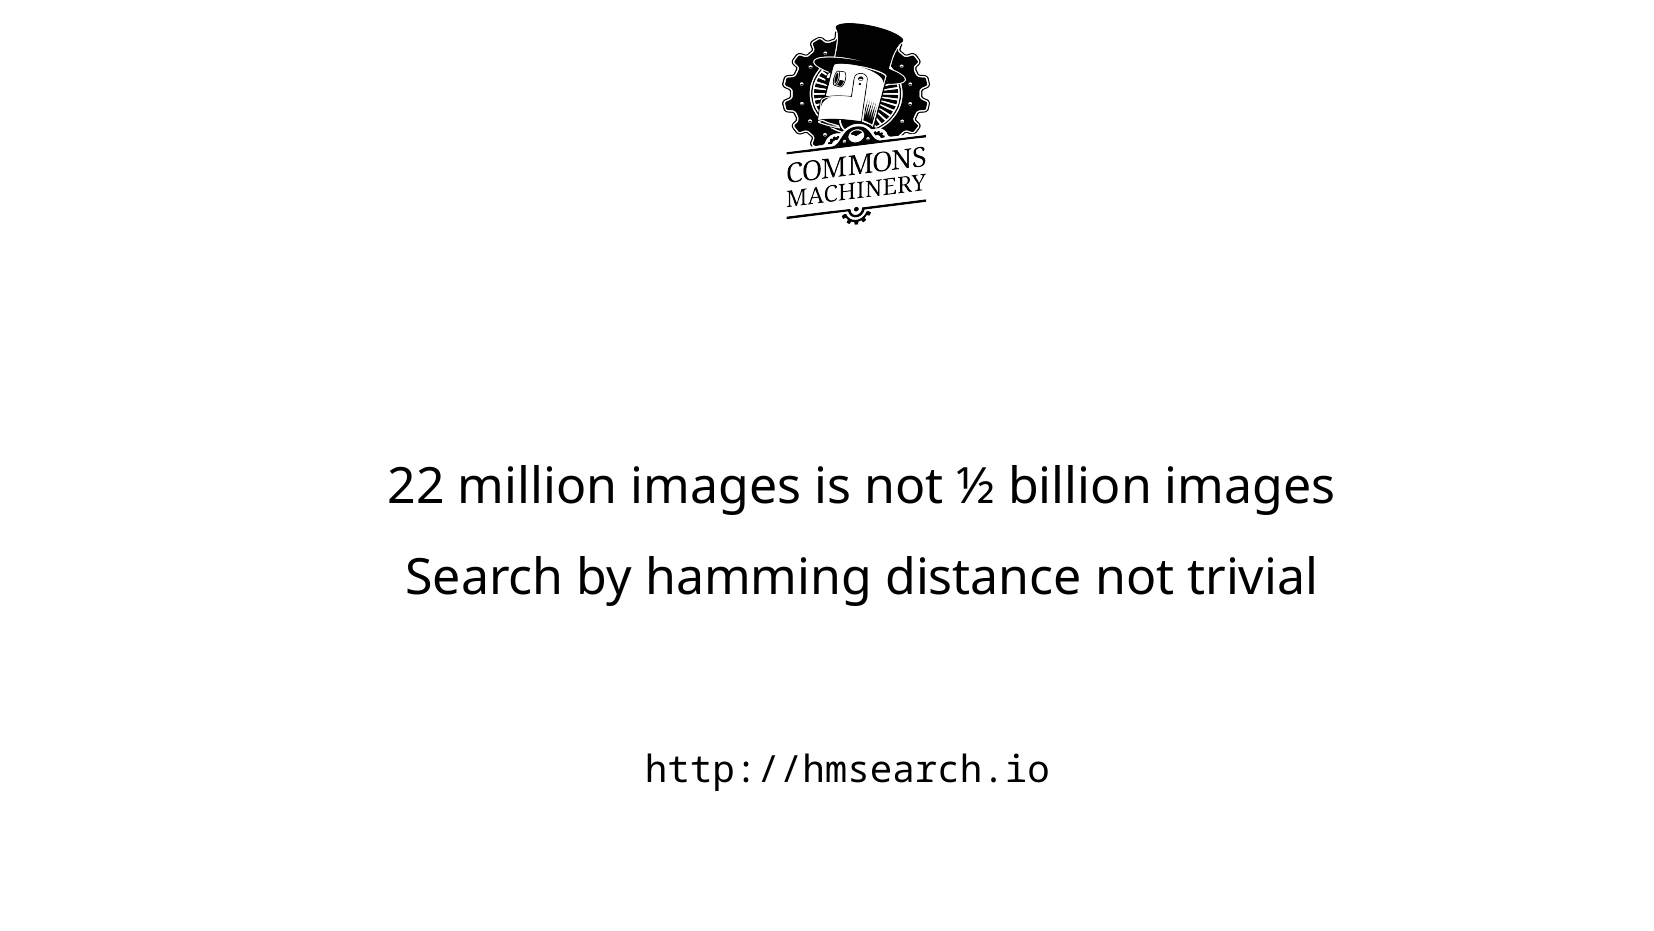

#
22 million images is not ½ billion images
Search by hamming distance not trivial
http://hmsearch.io